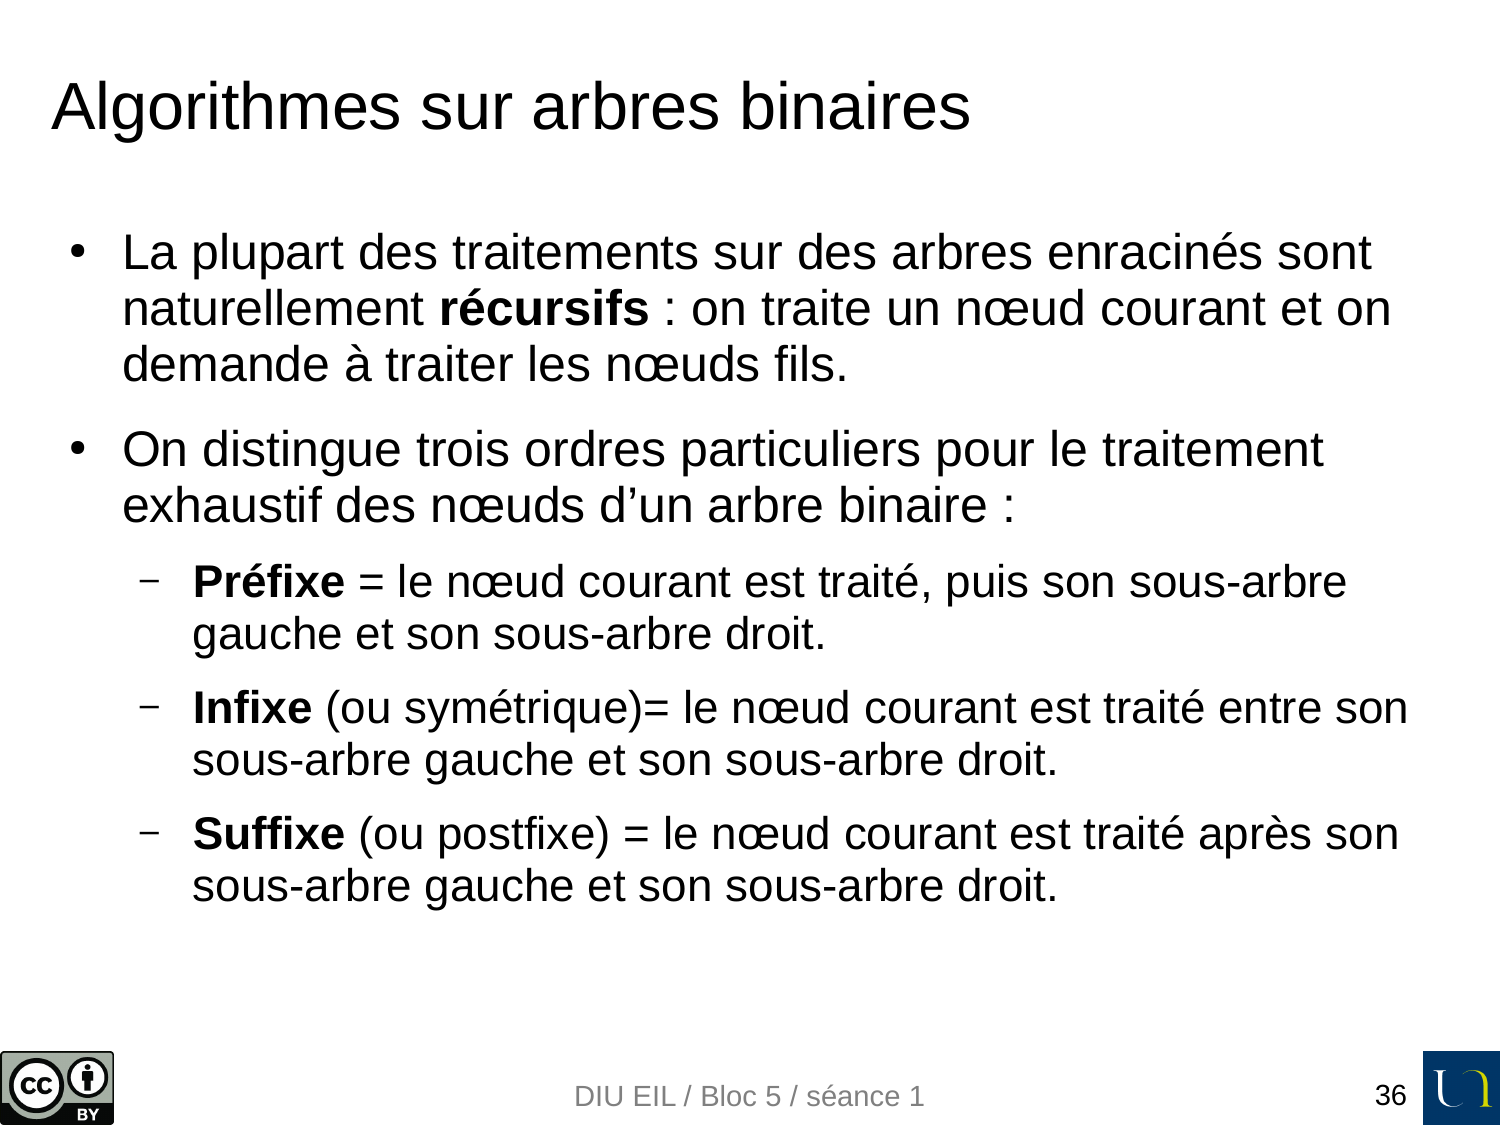

# Algorithmes sur arbres binaires
La plupart des traitements sur des arbres enracinés sont naturellement récursifs : on traite un nœud courant et on demande à traiter les nœuds fils.
On distingue trois ordres particuliers pour le traitement exhaustif des nœuds d’un arbre binaire :
Préfixe = le nœud courant est traité, puis son sous-arbre gauche et son sous-arbre droit.
Infixe (ou symétrique)= le nœud courant est traité entre son sous-arbre gauche et son sous-arbre droit.
Suffixe (ou postfixe) = le nœud courant est traité après son sous-arbre gauche et son sous-arbre droit.
36